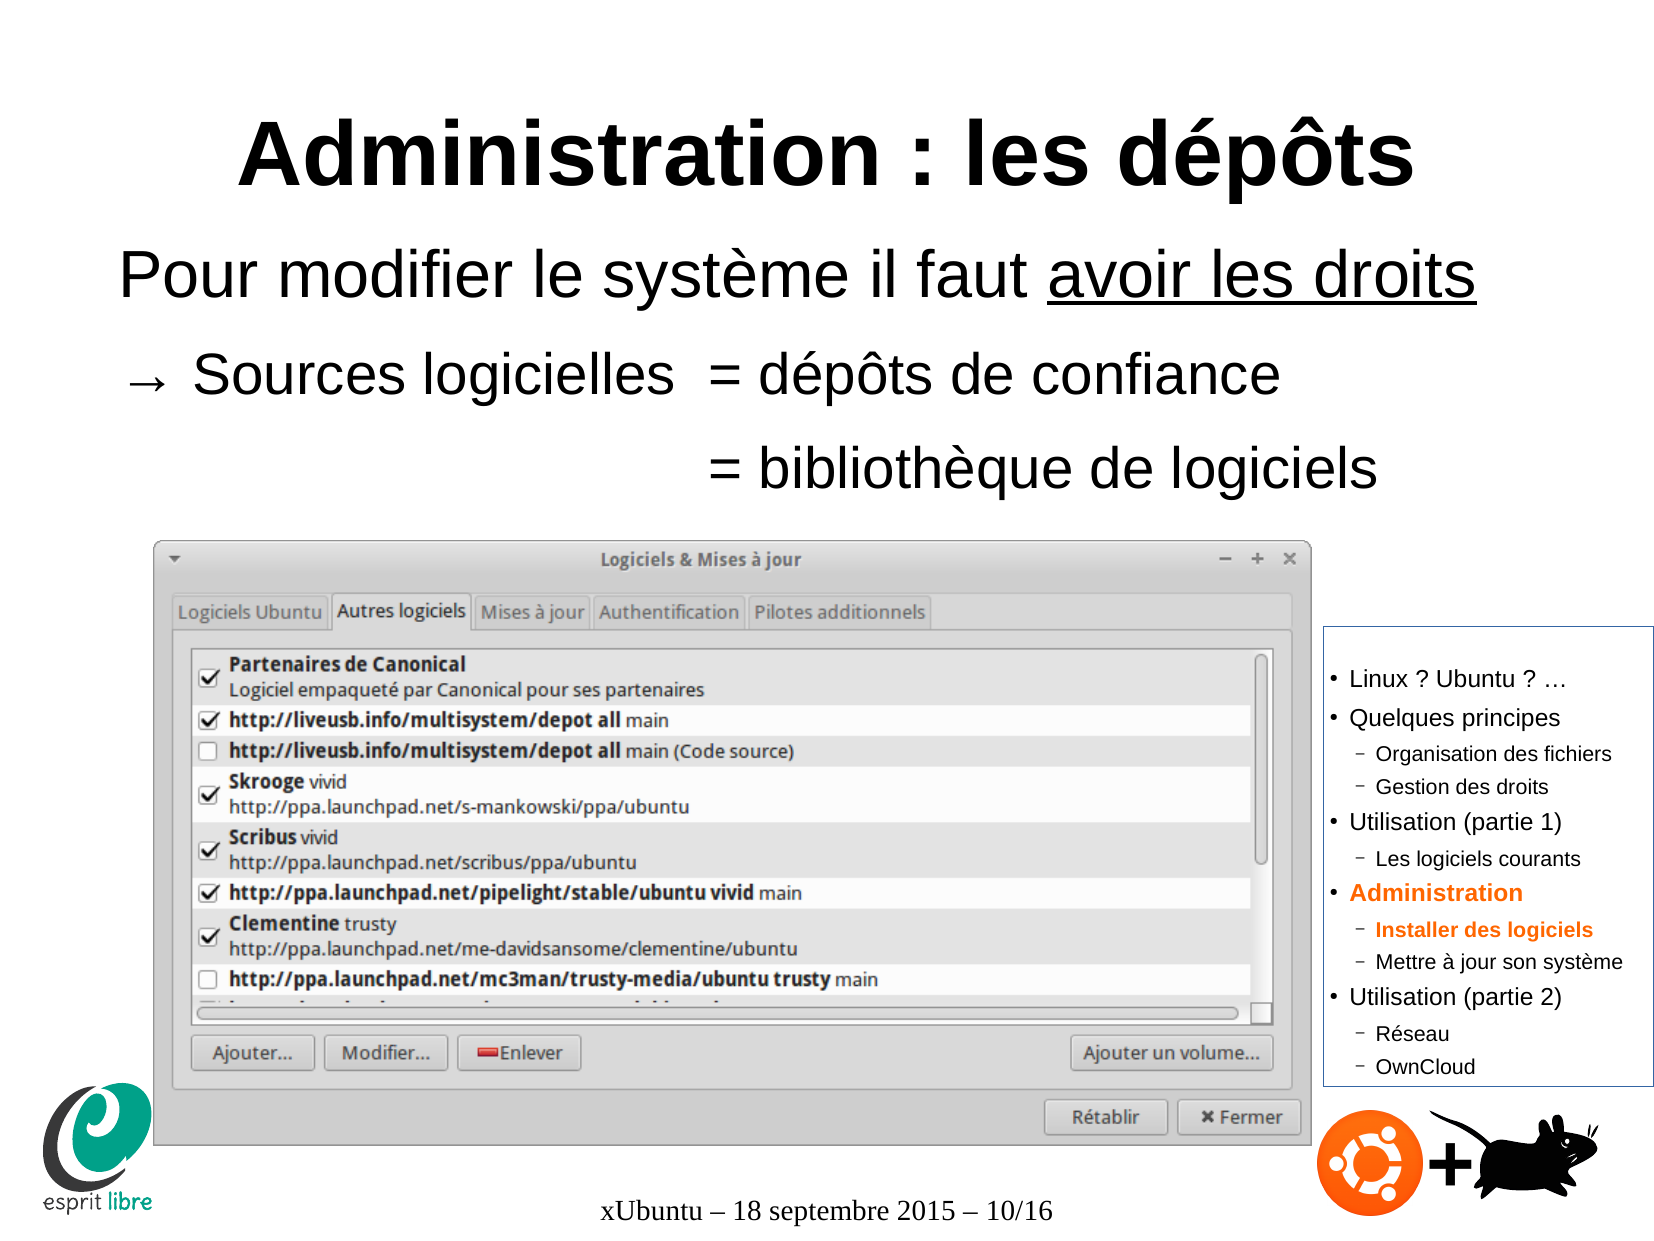

# Administration : les dépôts
Pour modifier le système il faut avoir les droits
→ Sources logicielles	= dépôts de confiance
 								= bibliothèque de logiciels
Linux ? Ubuntu ? …
Quelques principes
Organisation des fichiers
Gestion des droits
Utilisation (partie 1)
Les logiciels courants
Administration
Installer des logiciels
Mettre à jour son système
Utilisation (partie 2)
Réseau
OwnCloud